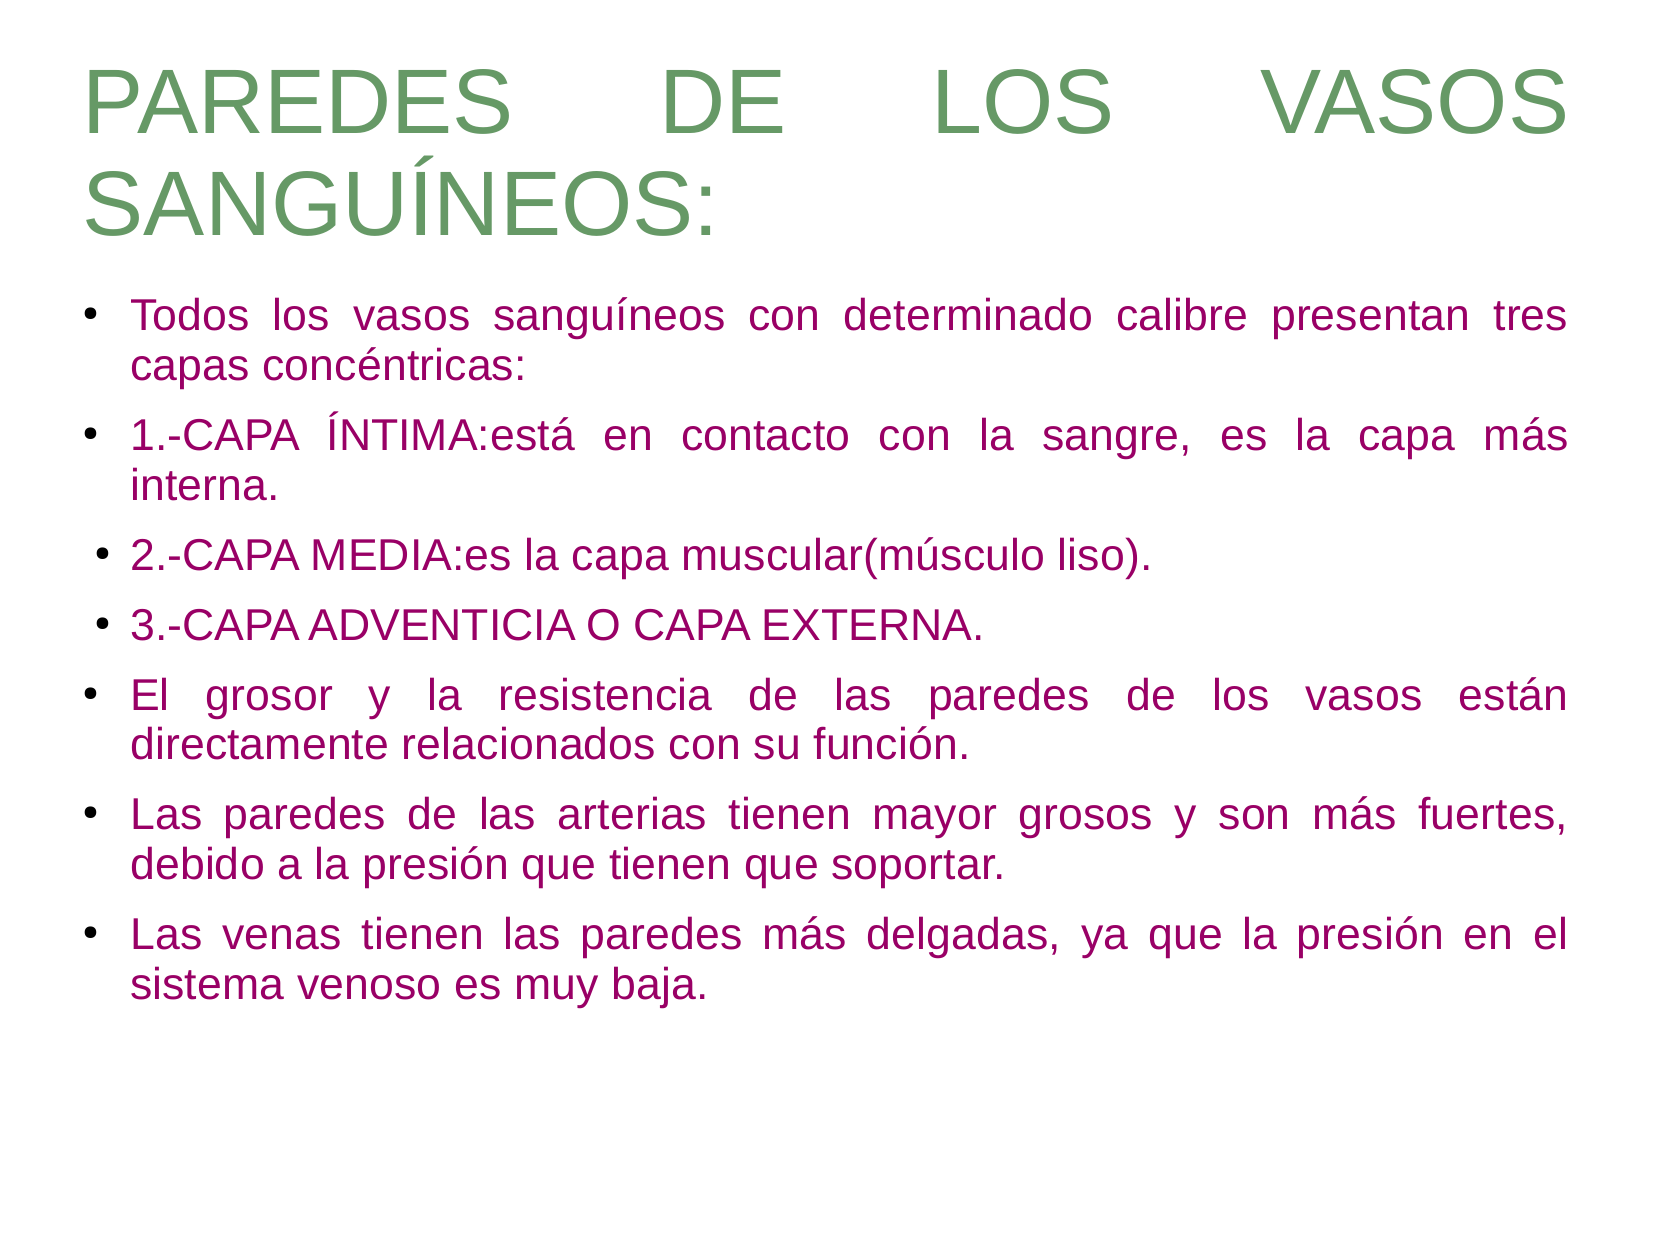

# PAREDES DE LOS VASOS SANGUÍNEOS:
Todos los vasos sanguíneos con determinado calibre presentan tres capas concéntricas:
1.-CAPA ÍNTIMA:está en contacto con la sangre, es la capa más interna.
2.-CAPA MEDIA:es la capa muscular(músculo liso).
3.-CAPA ADVENTICIA O CAPA EXTERNA.
El grosor y la resistencia de las paredes de los vasos están directamente relacionados con su función.
Las paredes de las arterias tienen mayor grosos y son más fuertes, debido a la presión que tienen que soportar.
Las venas tienen las paredes más delgadas, ya que la presión en el sistema venoso es muy baja.